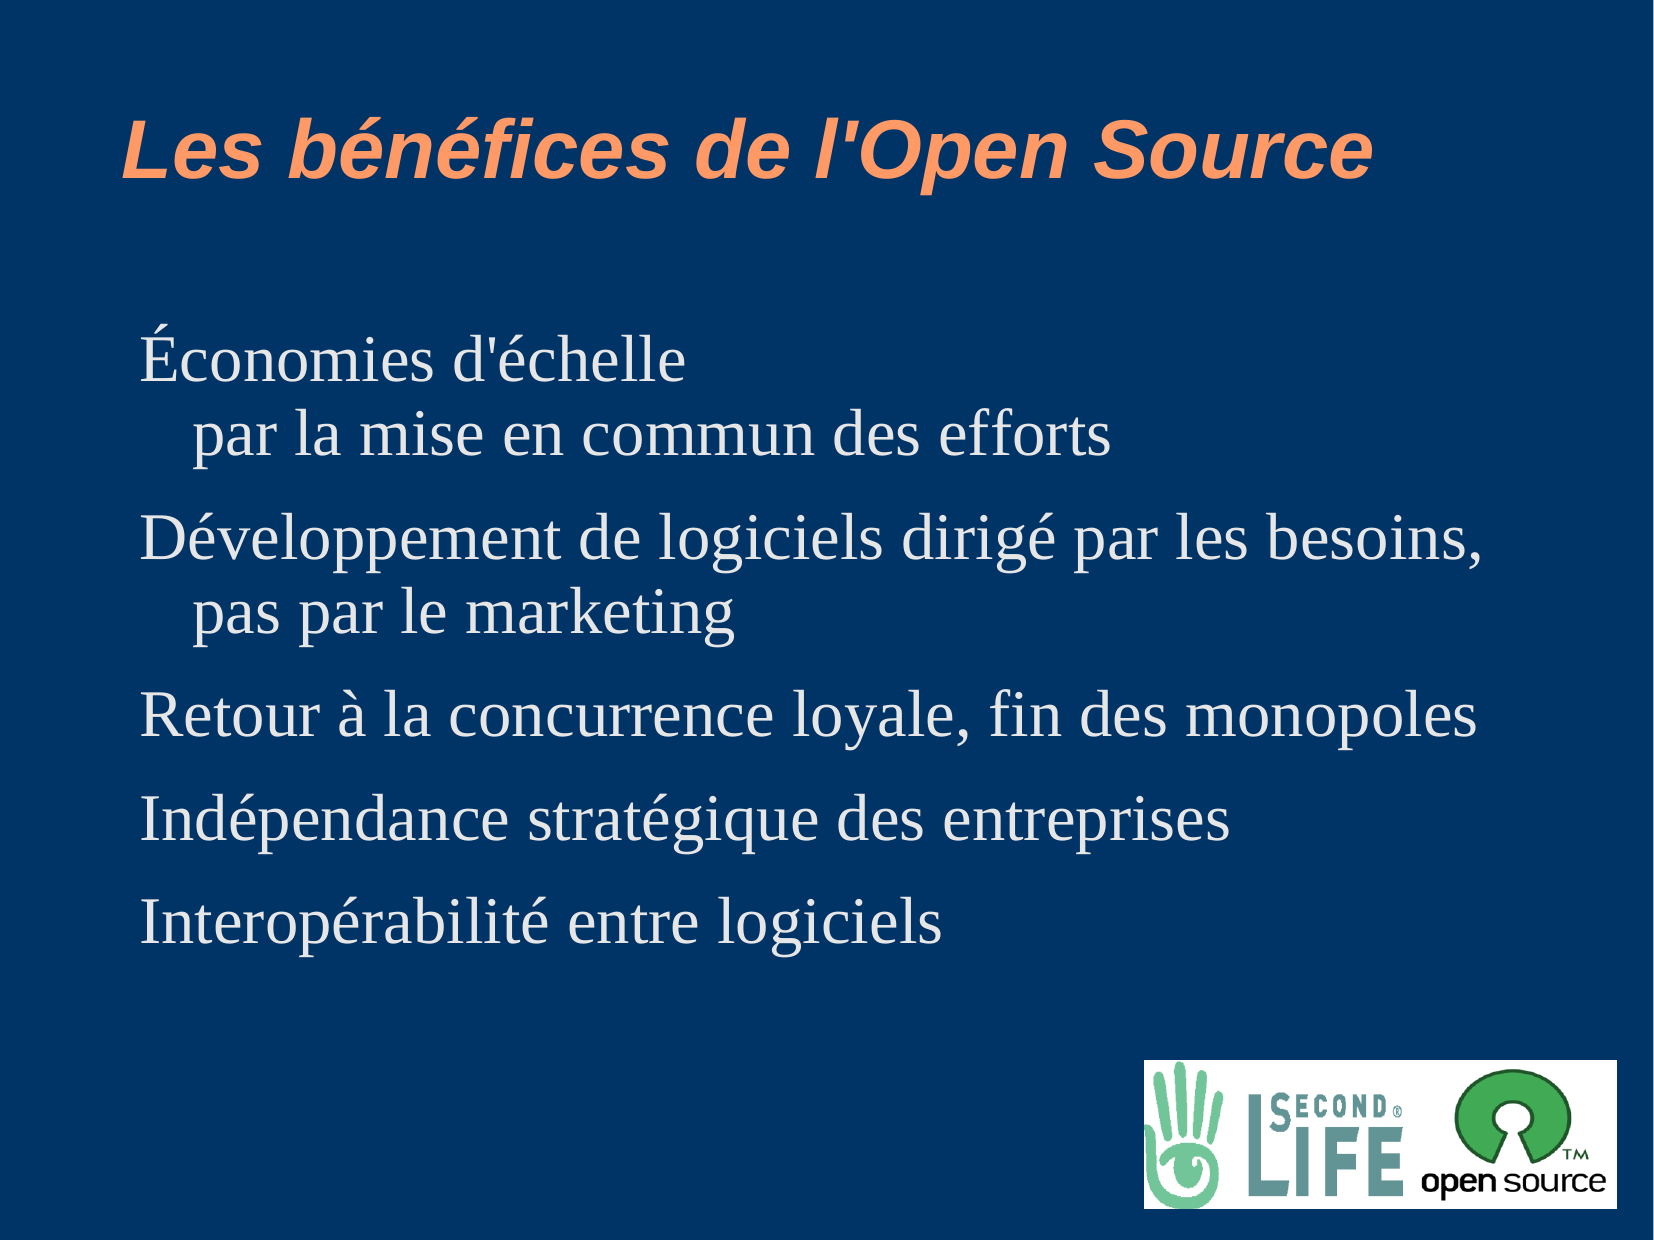

# Les bénéfices de l'Open Source
Économies d'échelle
par la mise en commun des efforts
Développement de logiciels dirigé par les besoins,
pas par le marketing
Retour à la concurrence loyale, fin des monopoles
Indépendance stratégique des entreprises
Interopérabilité entre logiciels